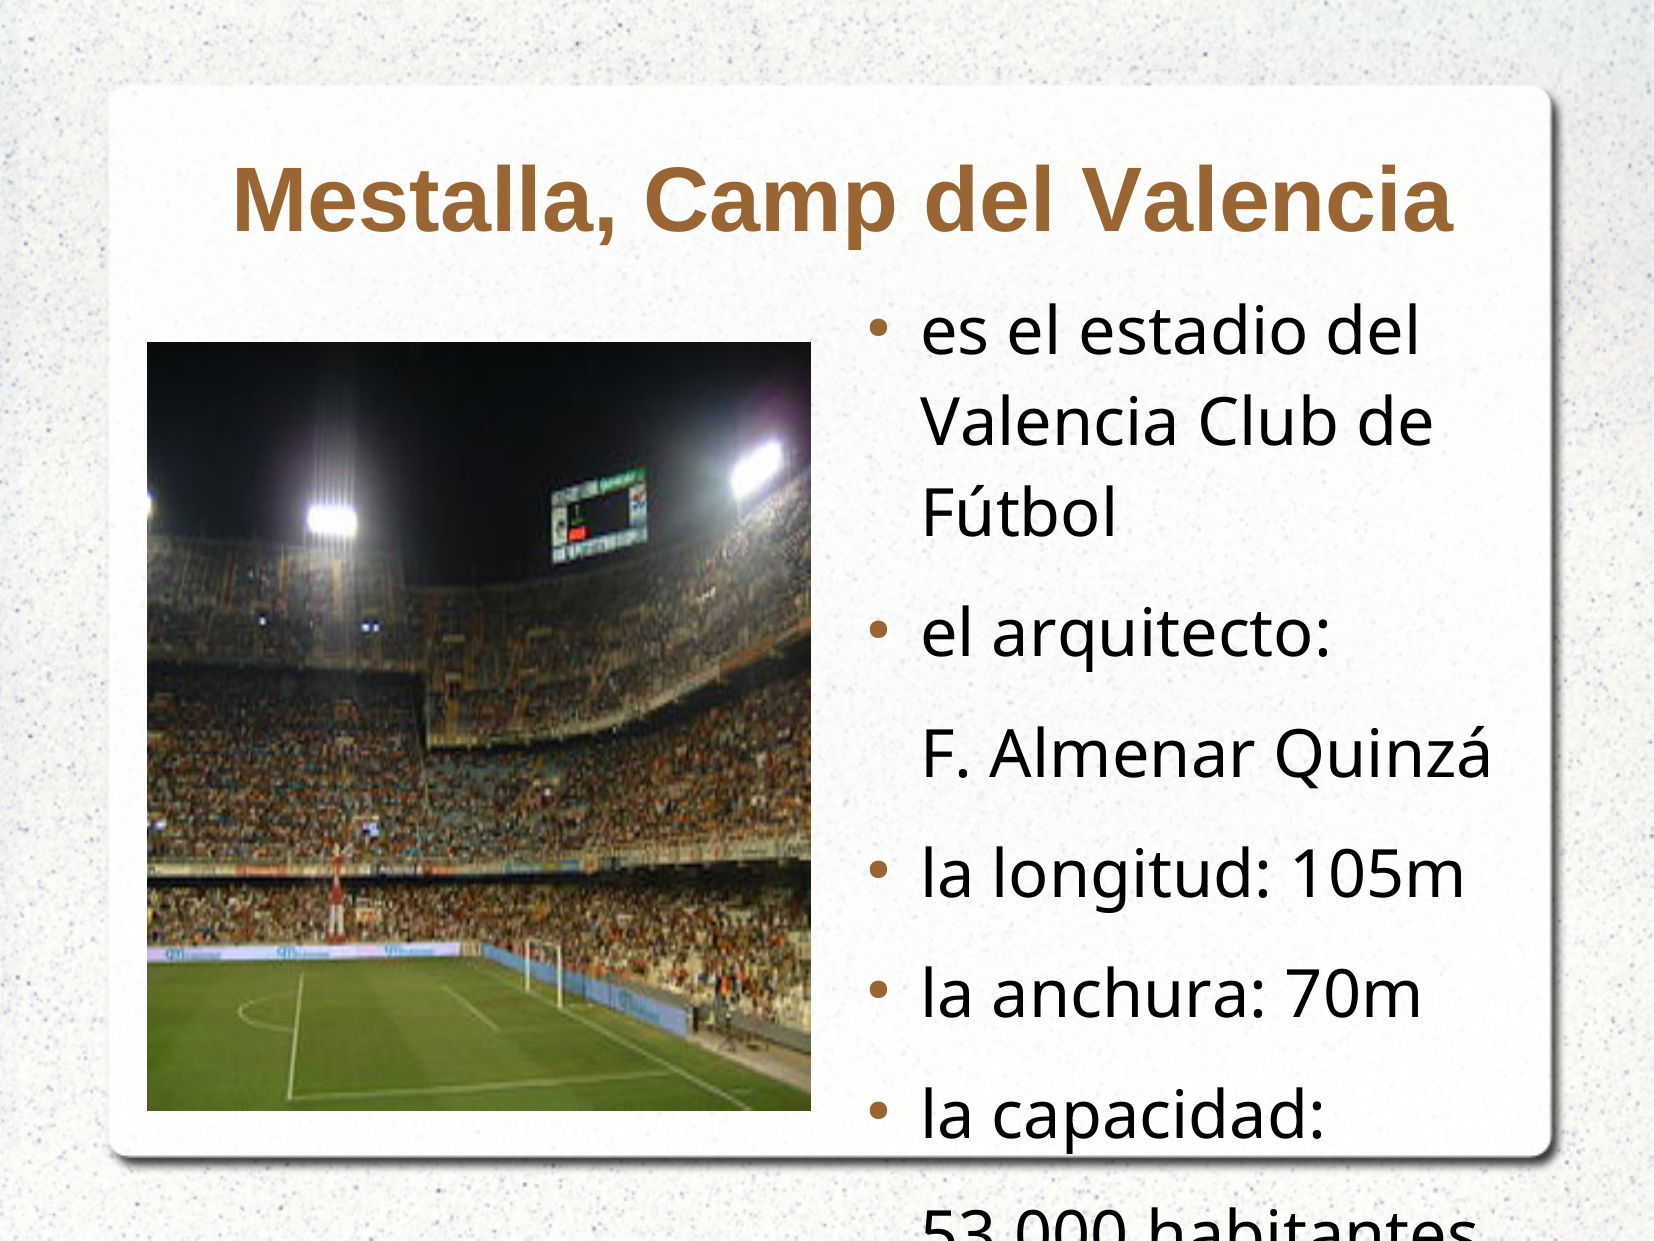

# Mestalla, Camp del Valencia
es el estadio del Valencia Club de Fútbol
el arquitecto:
F. Almenar Quinzá
la longitud: 105m
la anchura: 70m
la capacidad:
53.000 habitantes